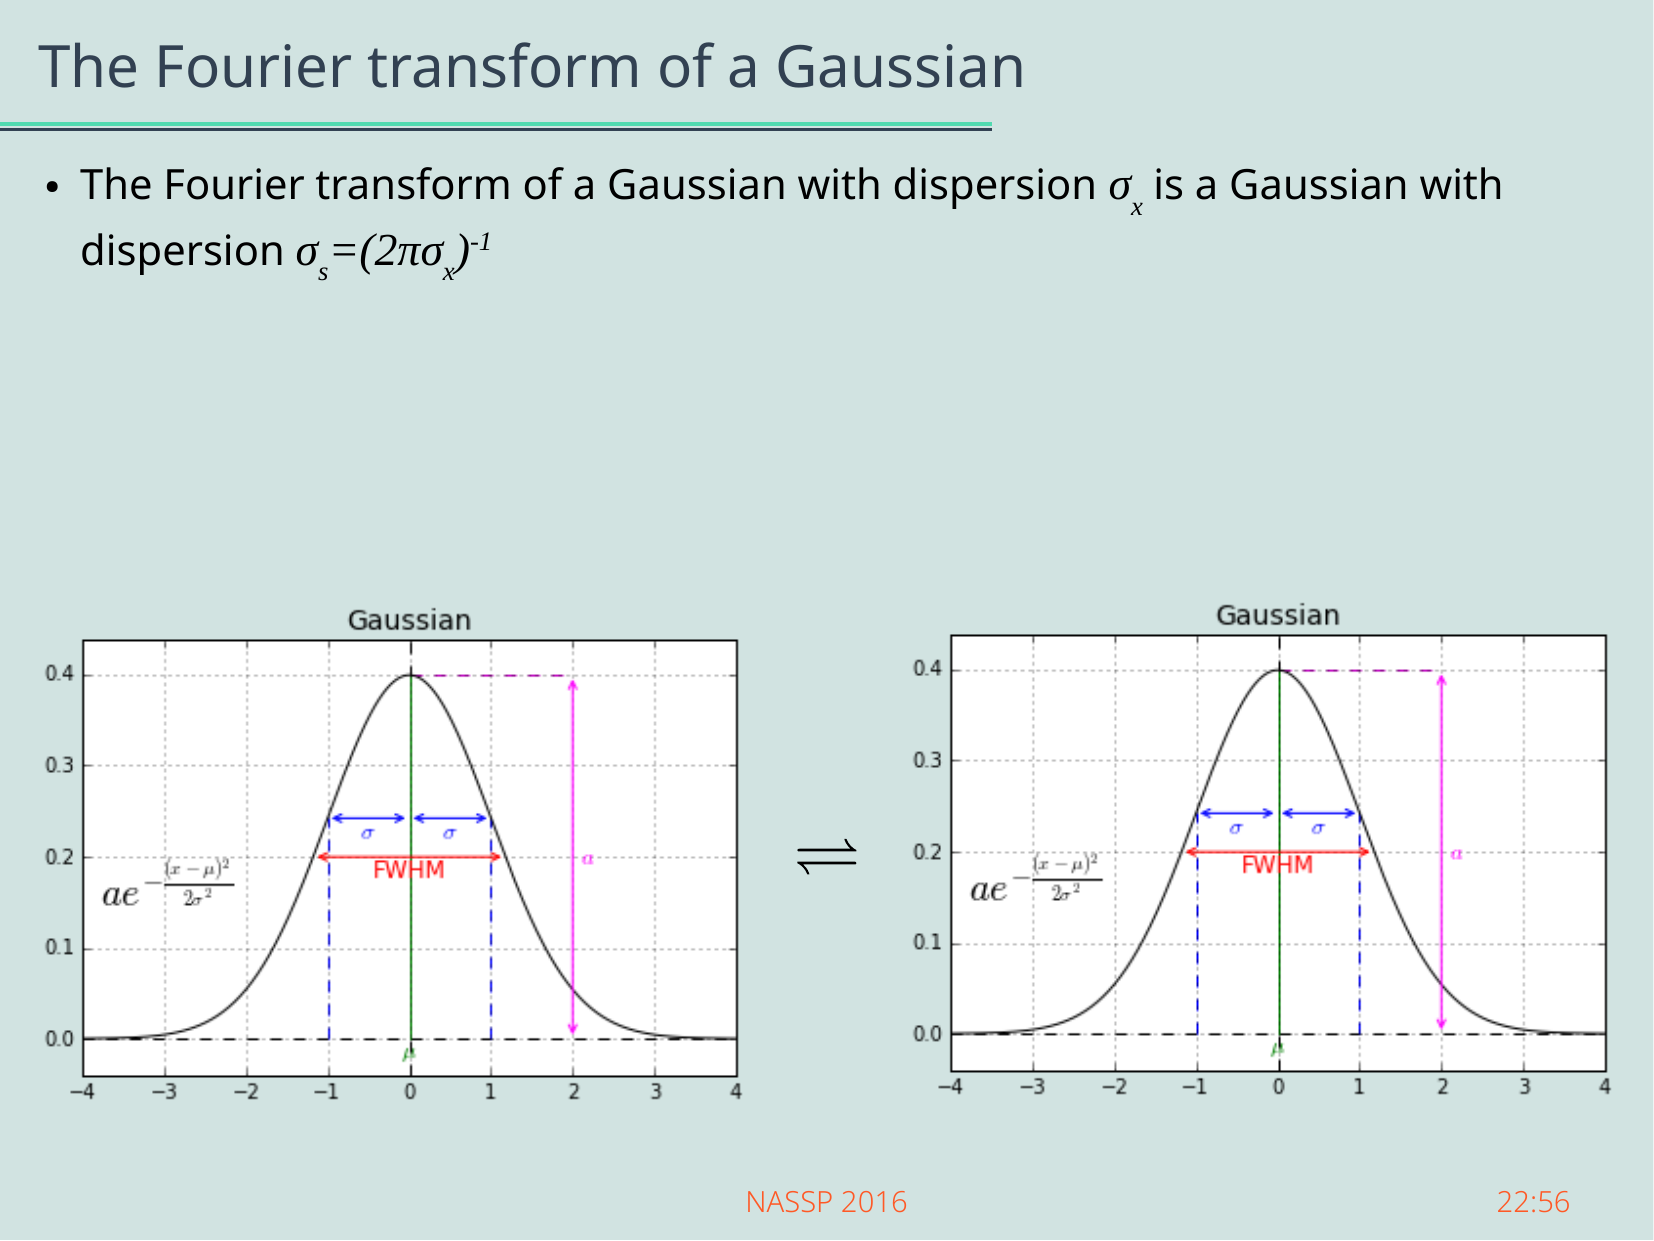

The Fourier transform of a Gaussian
The Fourier transform of a Gaussian with dispersion σx is a Gaussian with dispersion σs=(2πσx)-1
NASSP 2016
22